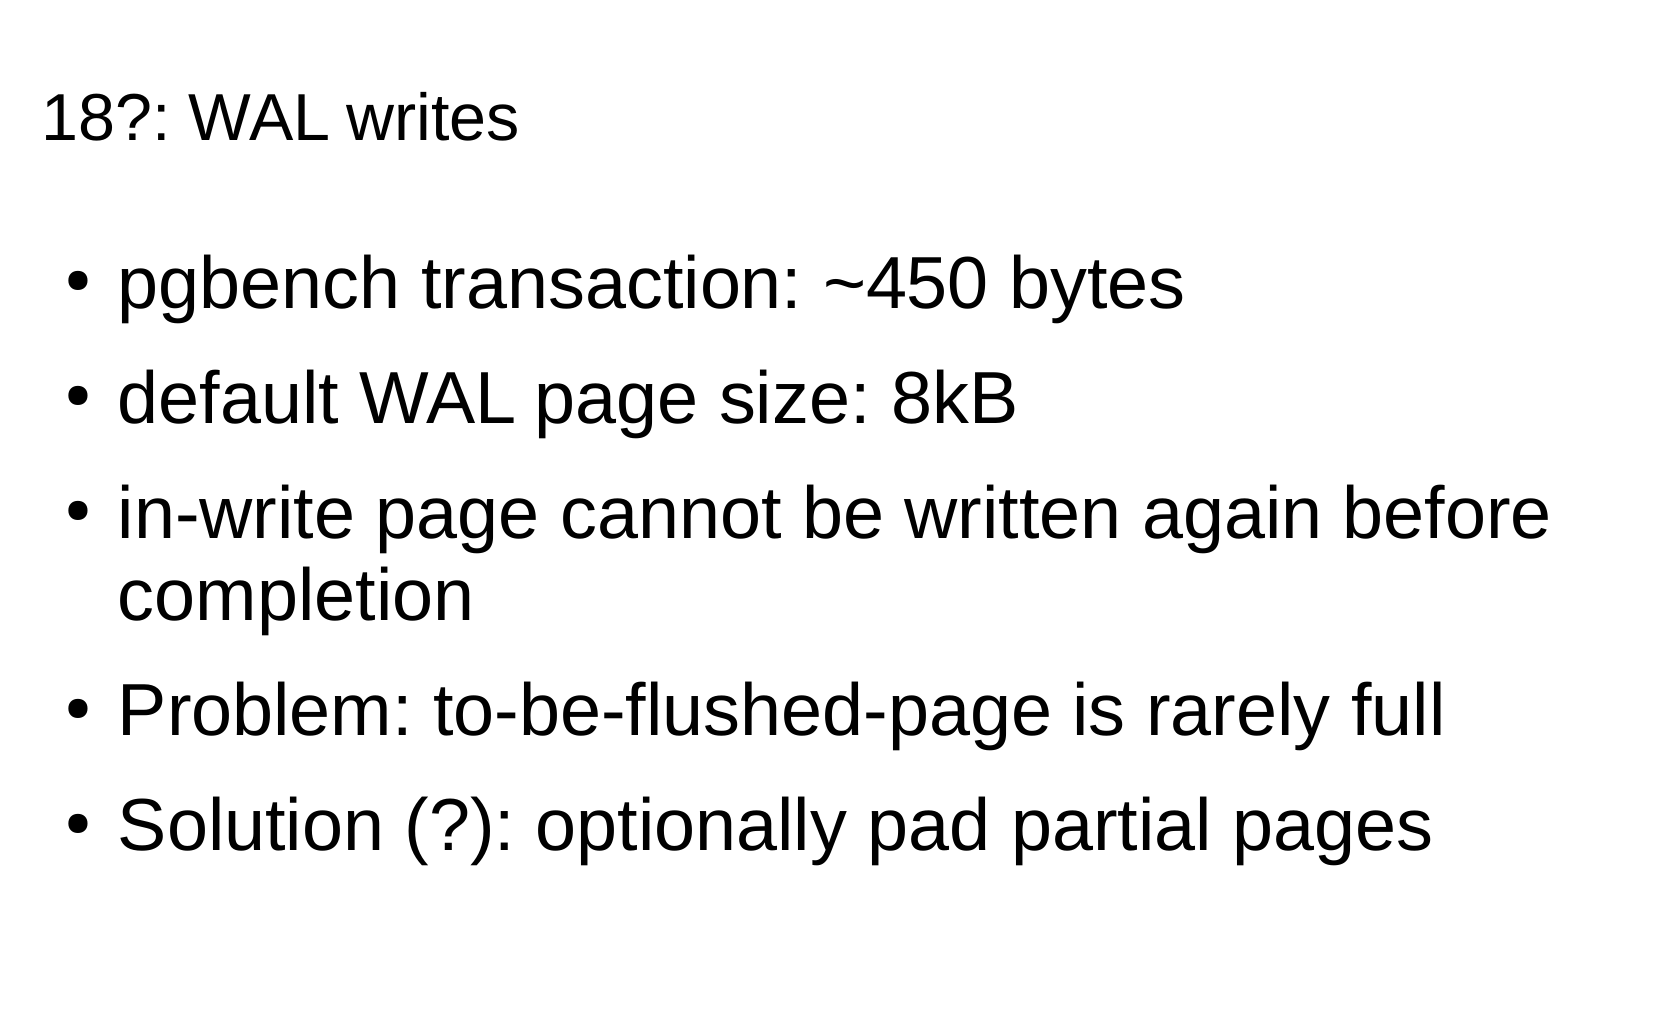

# 18?: WAL writes
pgbench transaction: ~450 bytes
default WAL page size: 8kB
in-write page cannot be written again before completion
Problem: to-be-flushed-page is rarely full
Solution (?): optionally pad partial pages